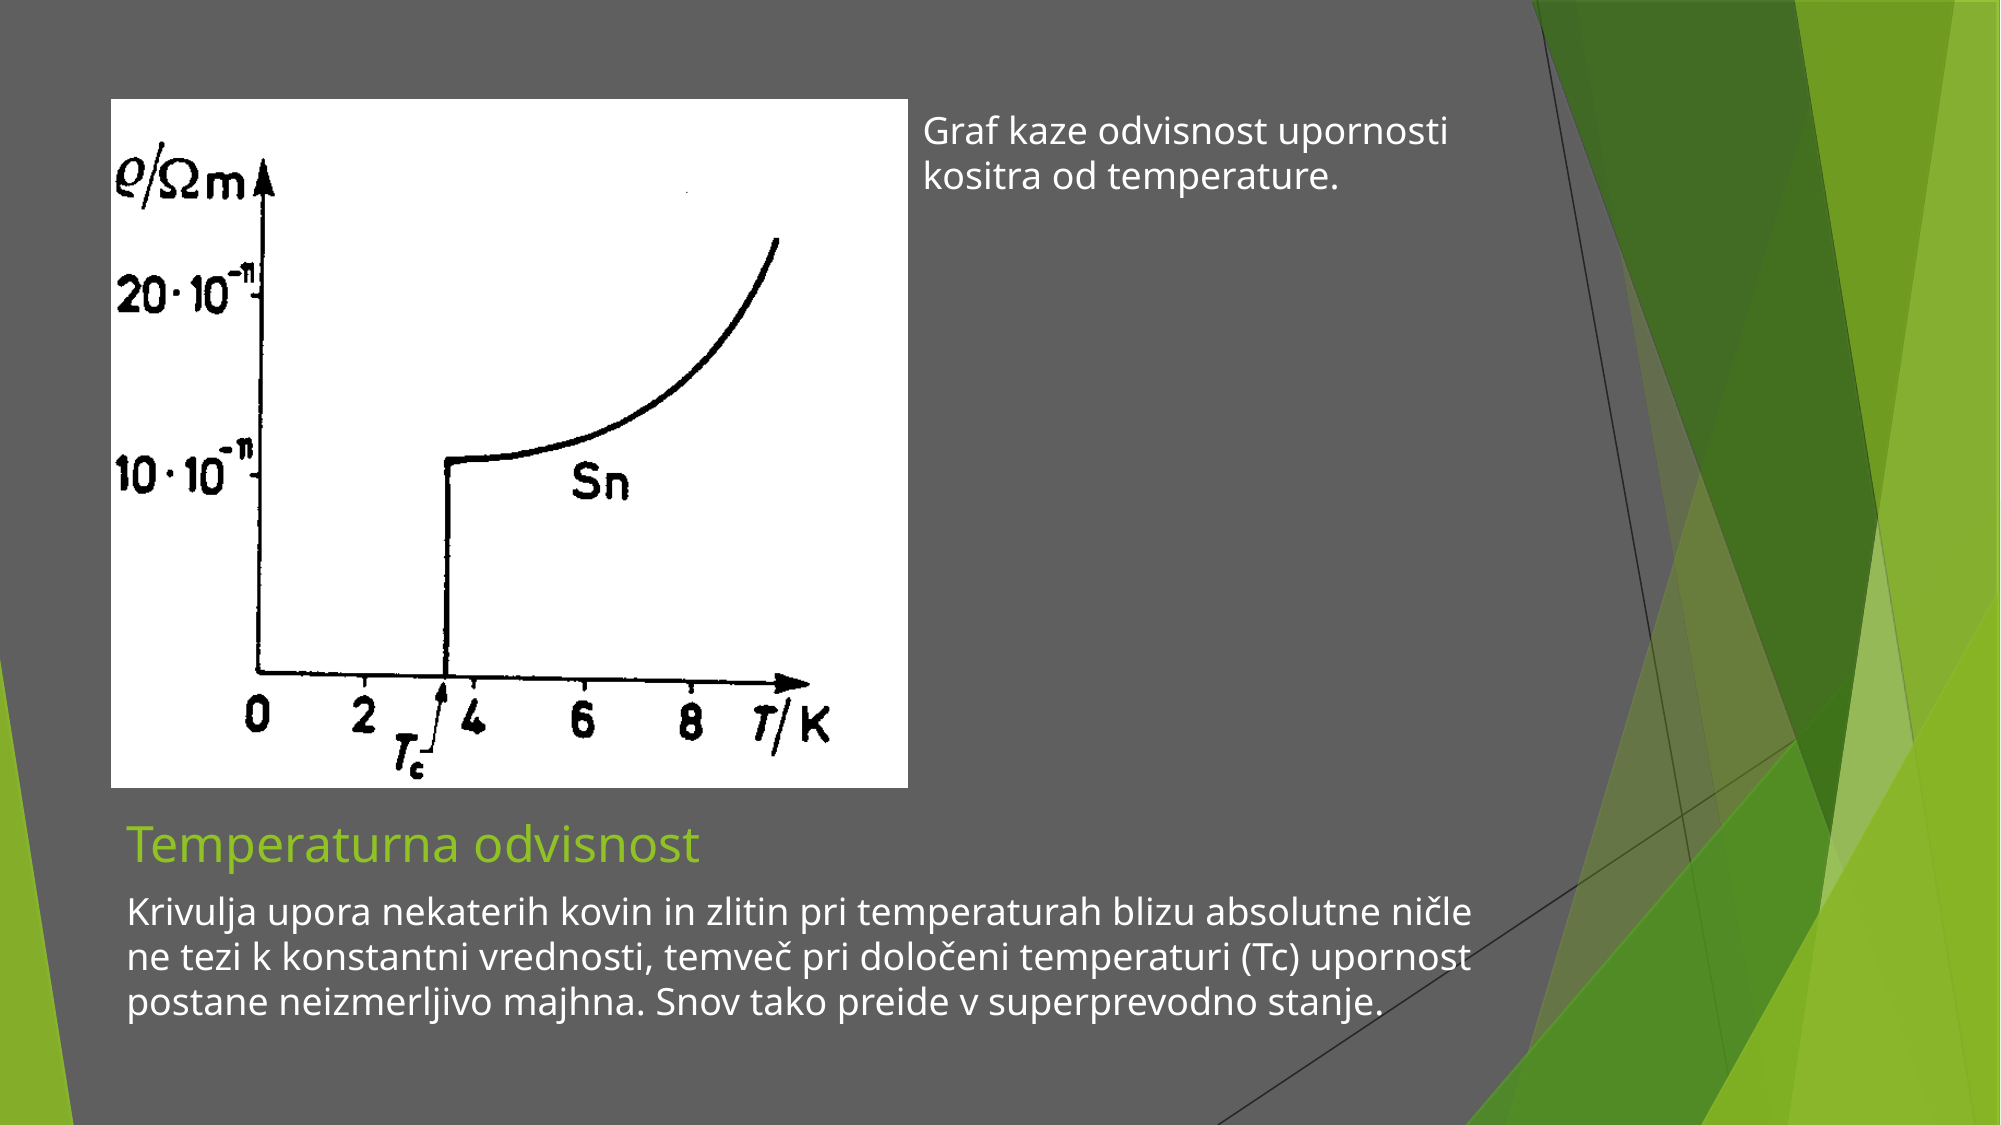

Graf kaze odvisnost upornosti kositra od temperature.
# Temperaturna odvisnost
Krivulja upora nekaterih kovin in zlitin pri temperaturah blizu absolutne ničle ne tezi k konstantni vrednosti, temveč pri določeni temperaturi (Tc) upornost postane neizmerljivo majhna. Snov tako preide v superprevodno stanje.